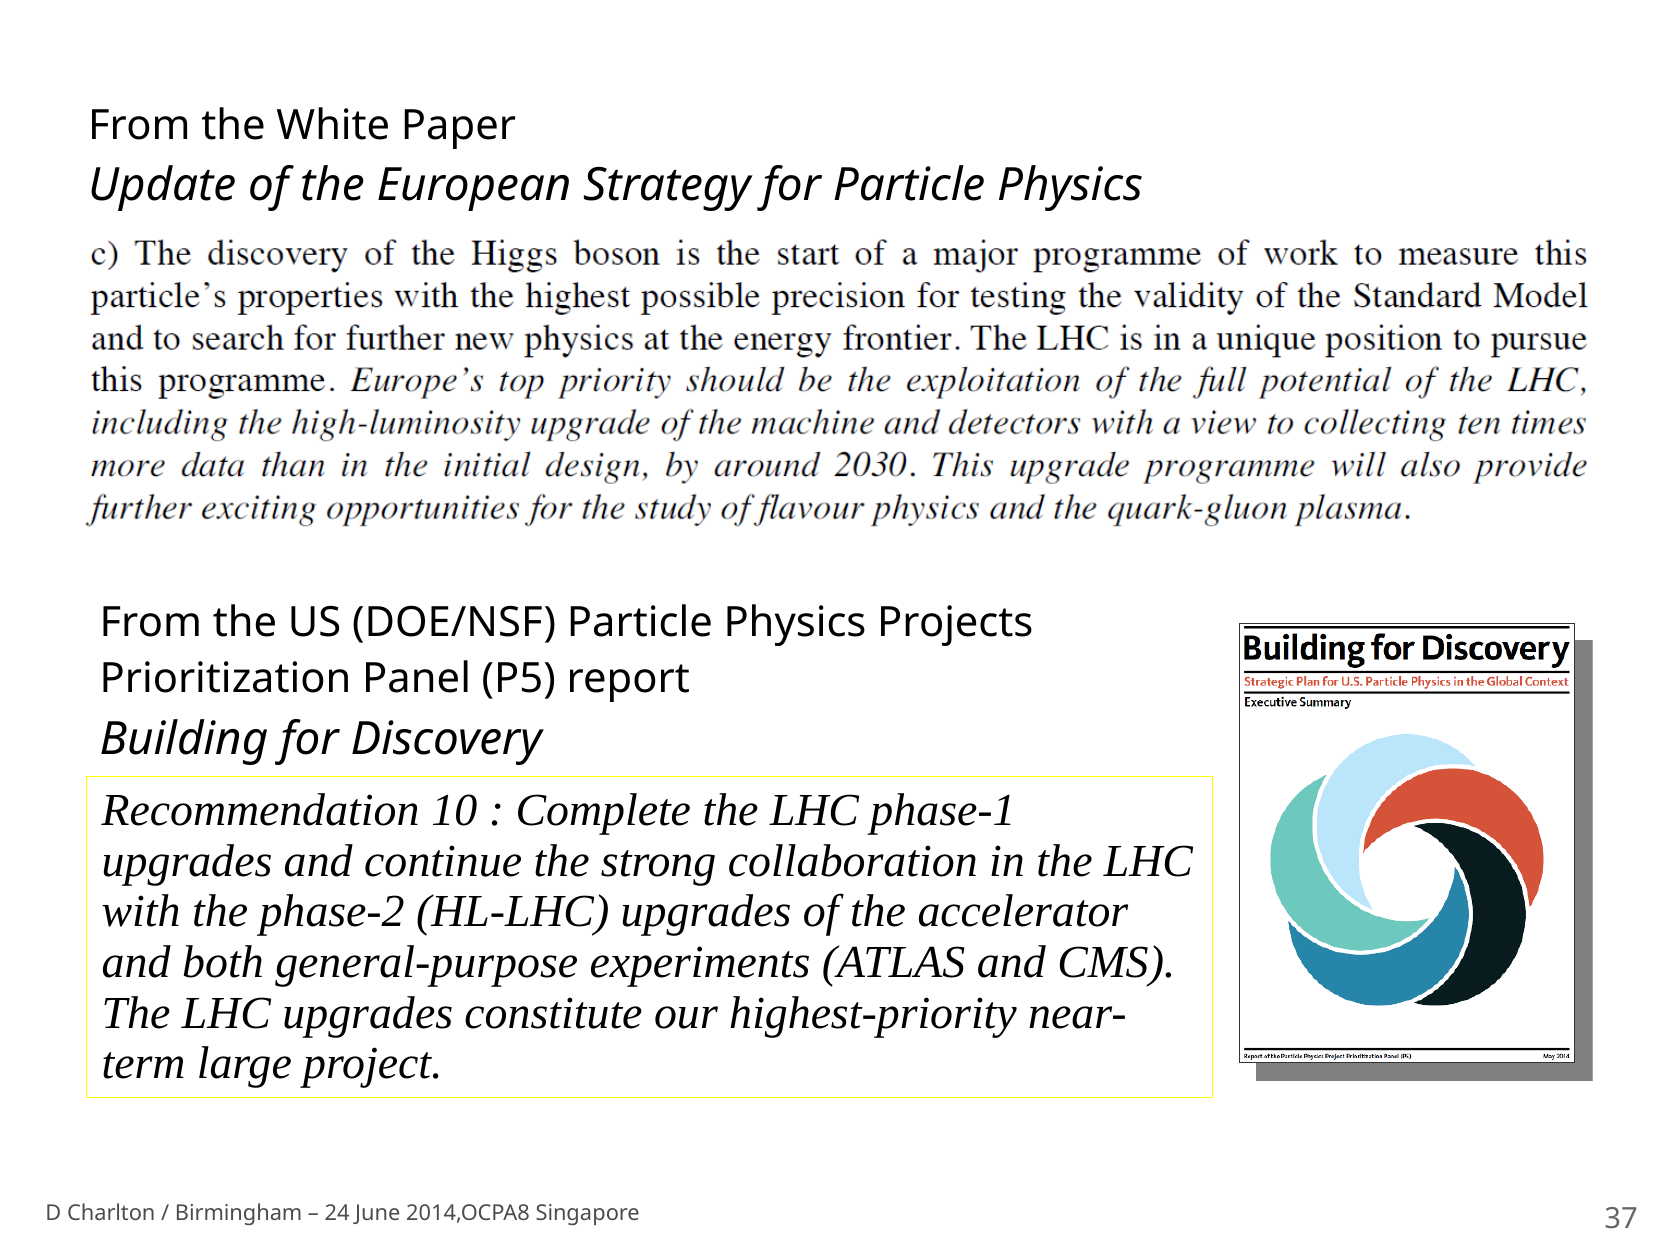

From the White Paper
Update of the European Strategy for Particle Physics
From the US (DOE/NSF) Particle Physics Projects Prioritization Panel (P5) report
Building for Discovery
Recommendation 10 : Complete the LHC phase-1 upgrades and continue the strong collaboration in the LHC with the phase-2 (HL-LHC) upgrades of the accelerator and both general-purpose experiments (ATLAS and CMS). The LHC upgrades constitute our highest-priority near-term large project.